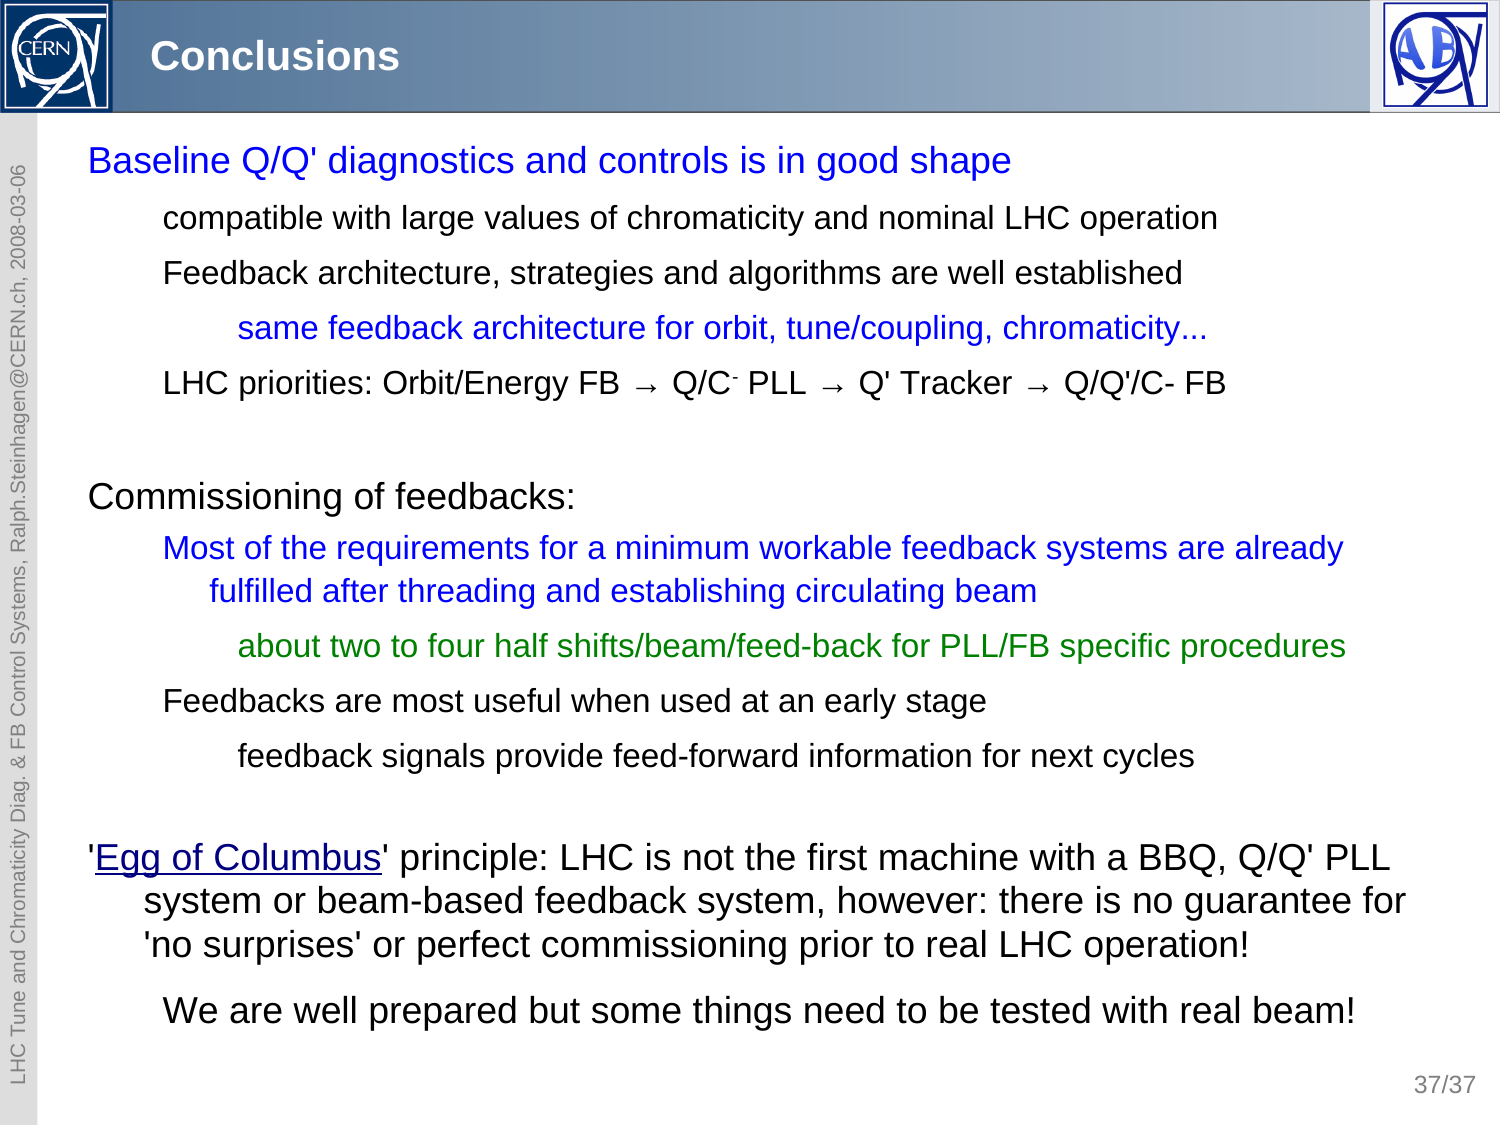

# Conclusions
Baseline Q/Q' diagnostics and controls is in good shape
compatible with large values of chromaticity and nominal LHC operation
Feedback architecture, strategies and algorithms are well established
same feedback architecture for orbit, tune/coupling, chromaticity...
LHC priorities: Orbit/Energy FB → Q/C- PLL → Q' Tracker → Q/Q'/C- FB
Commissioning of feedbacks:
Most of the requirements for a minimum workable feedback systems are already fulfilled after threading and establishing circulating beam
about two to four half shifts/beam/feed-back for PLL/FB specific procedures
Feedbacks are most useful when used at an early stage
feedback signals provide feed-forward information for next cycles
'Egg of Columbus' principle: LHC is not the first machine with a BBQ, Q/Q' PLL system or beam-based feedback system, however: there is no guarantee for 'no surprises' or perfect commissioning prior to real LHC operation!
We are well prepared but some things need to be tested with real beam!